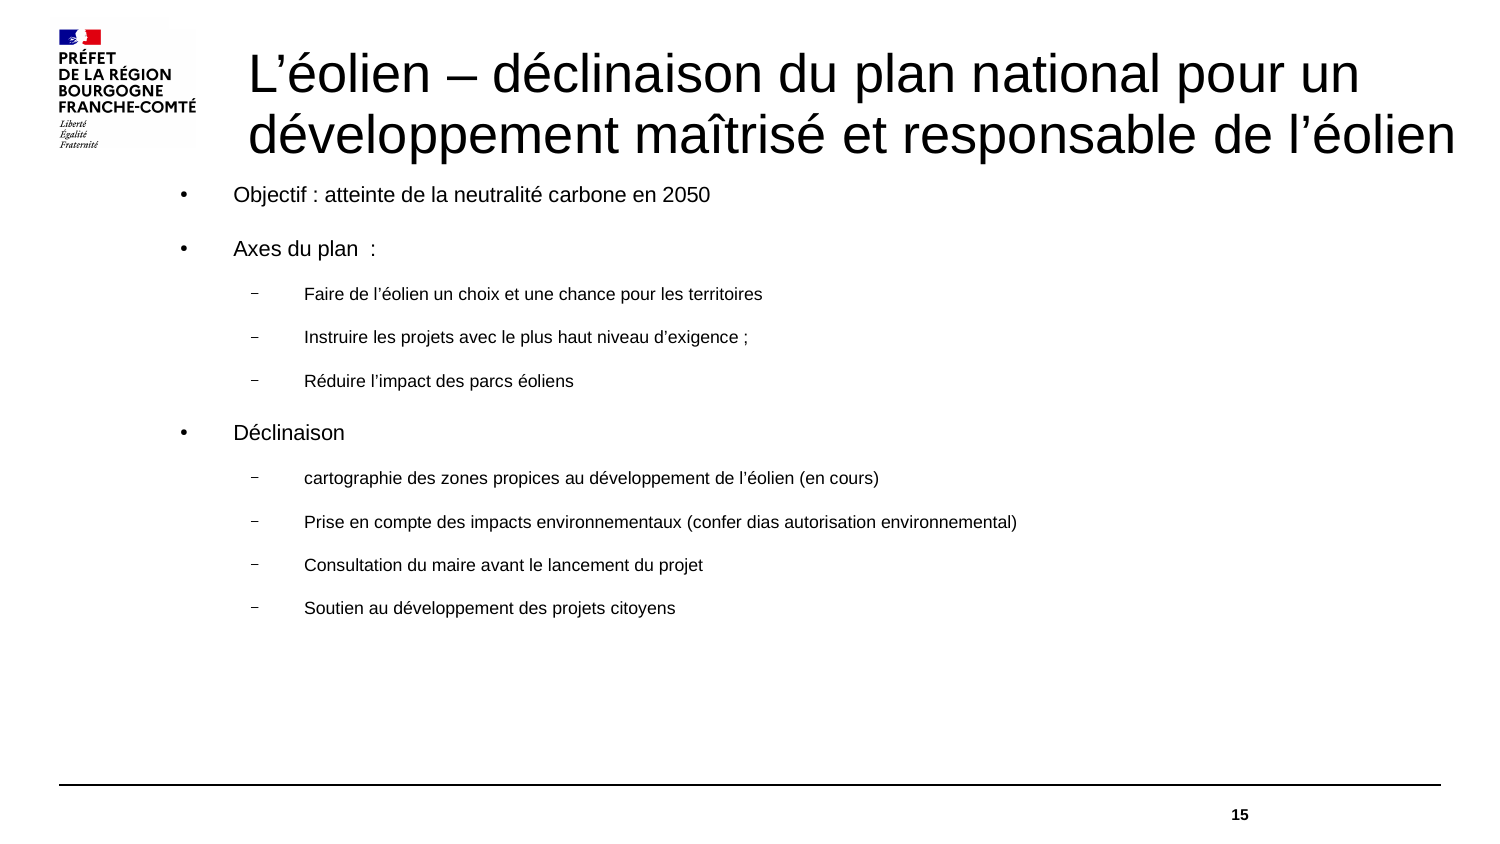

# L’éolien – déclinaison du plan national pour un développement maîtrisé et responsable de l’éolien
Objectif : atteinte de la neutralité carbone en 2050
Axes du plan  :
Faire de l’éolien un choix et une chance pour les territoires
Instruire les projets avec le plus haut niveau d’exigence ;
Réduire l’impact des parcs éoliens
Déclinaison
cartographie des zones propices au développement de l’éolien (en cours)
Prise en compte des impacts environnementaux (confer dias autorisation environnemental)
Consultation du maire avant le lancement du projet
Soutien au développement des projets citoyens
15